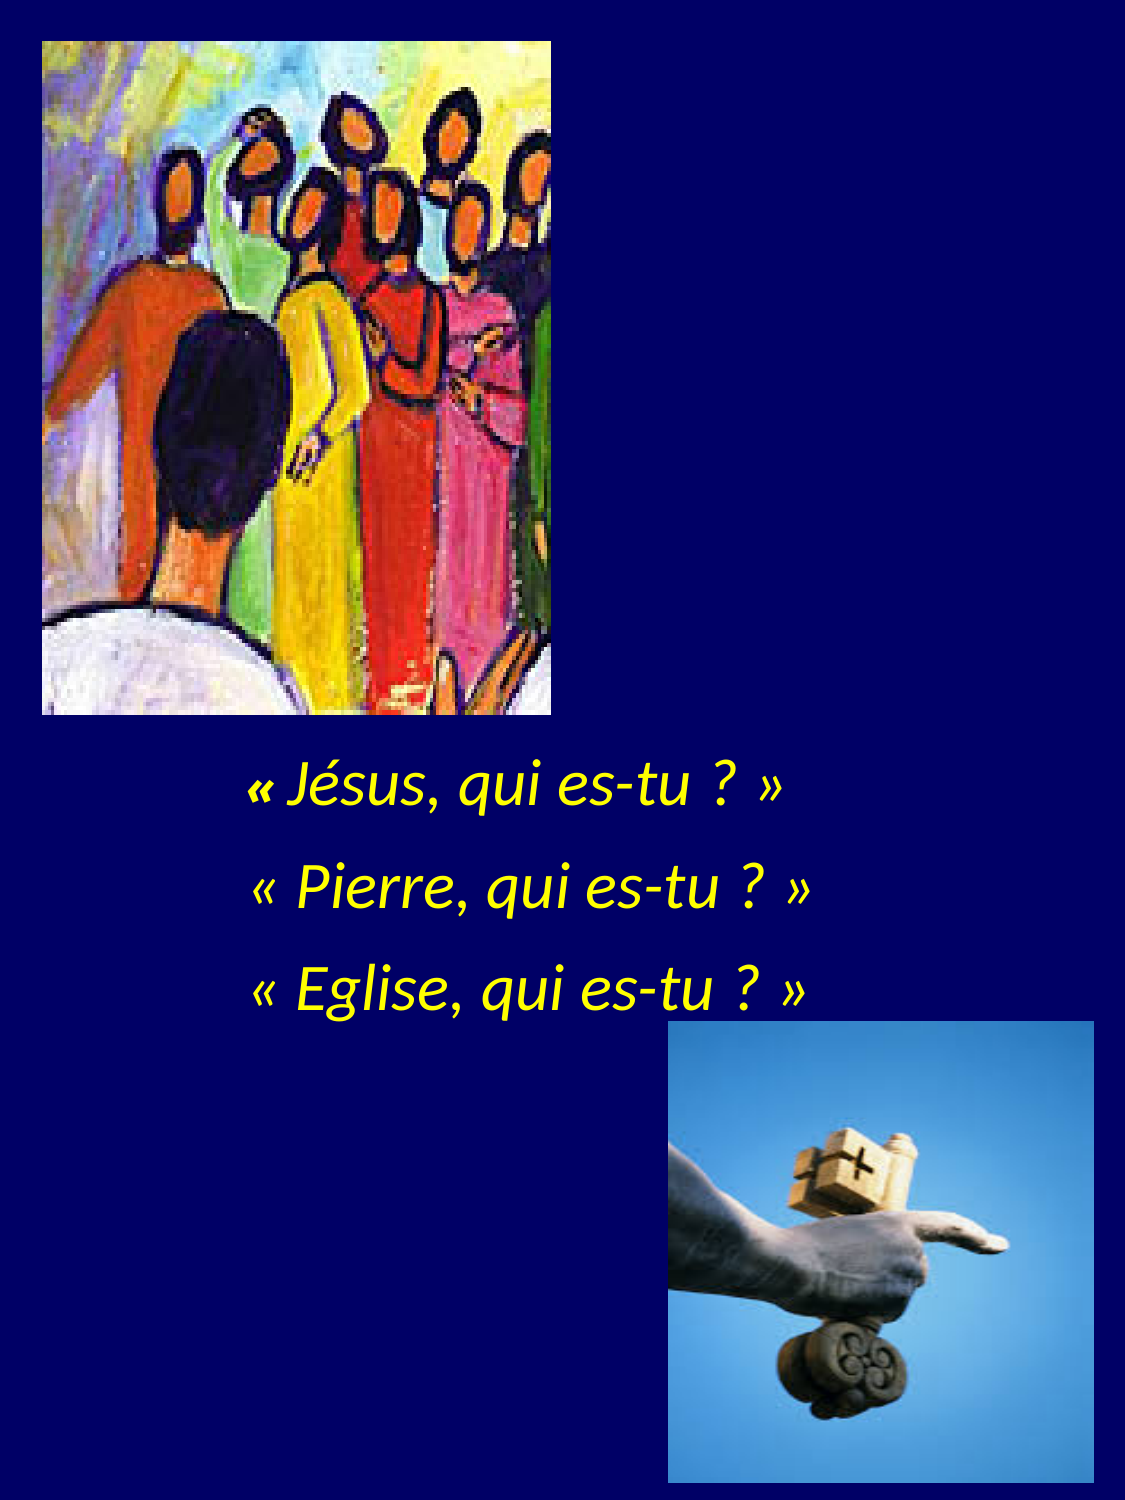

« Jésus, qui es-tu ? »
« Pierre, qui es-tu ? »
« Eglise, qui es-tu ? »